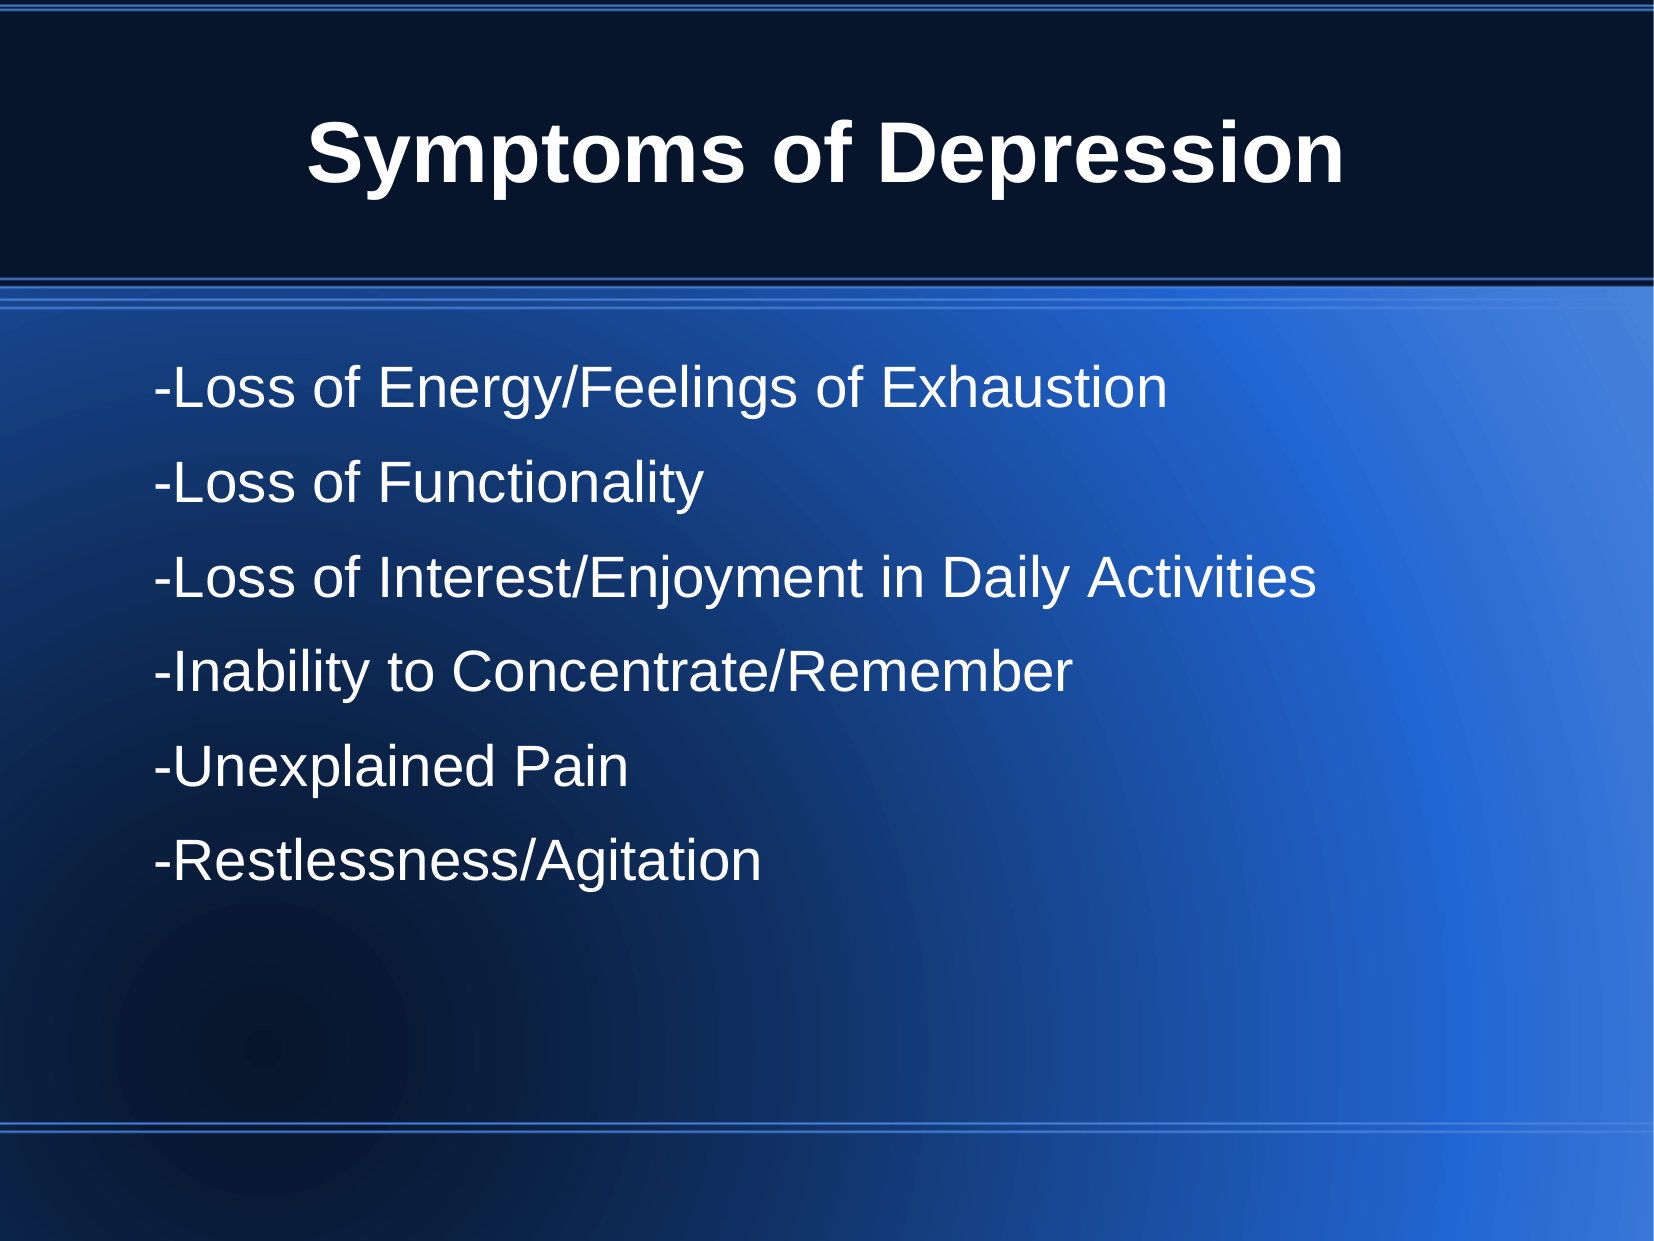

# Symptoms of Depression
-Loss of Energy/Feelings of Exhaustion
-Loss of Functionality
-Loss of Interest/Enjoyment in Daily Activities
-Inability to Concentrate/Remember
-Unexplained Pain
-Restlessness/Agitation